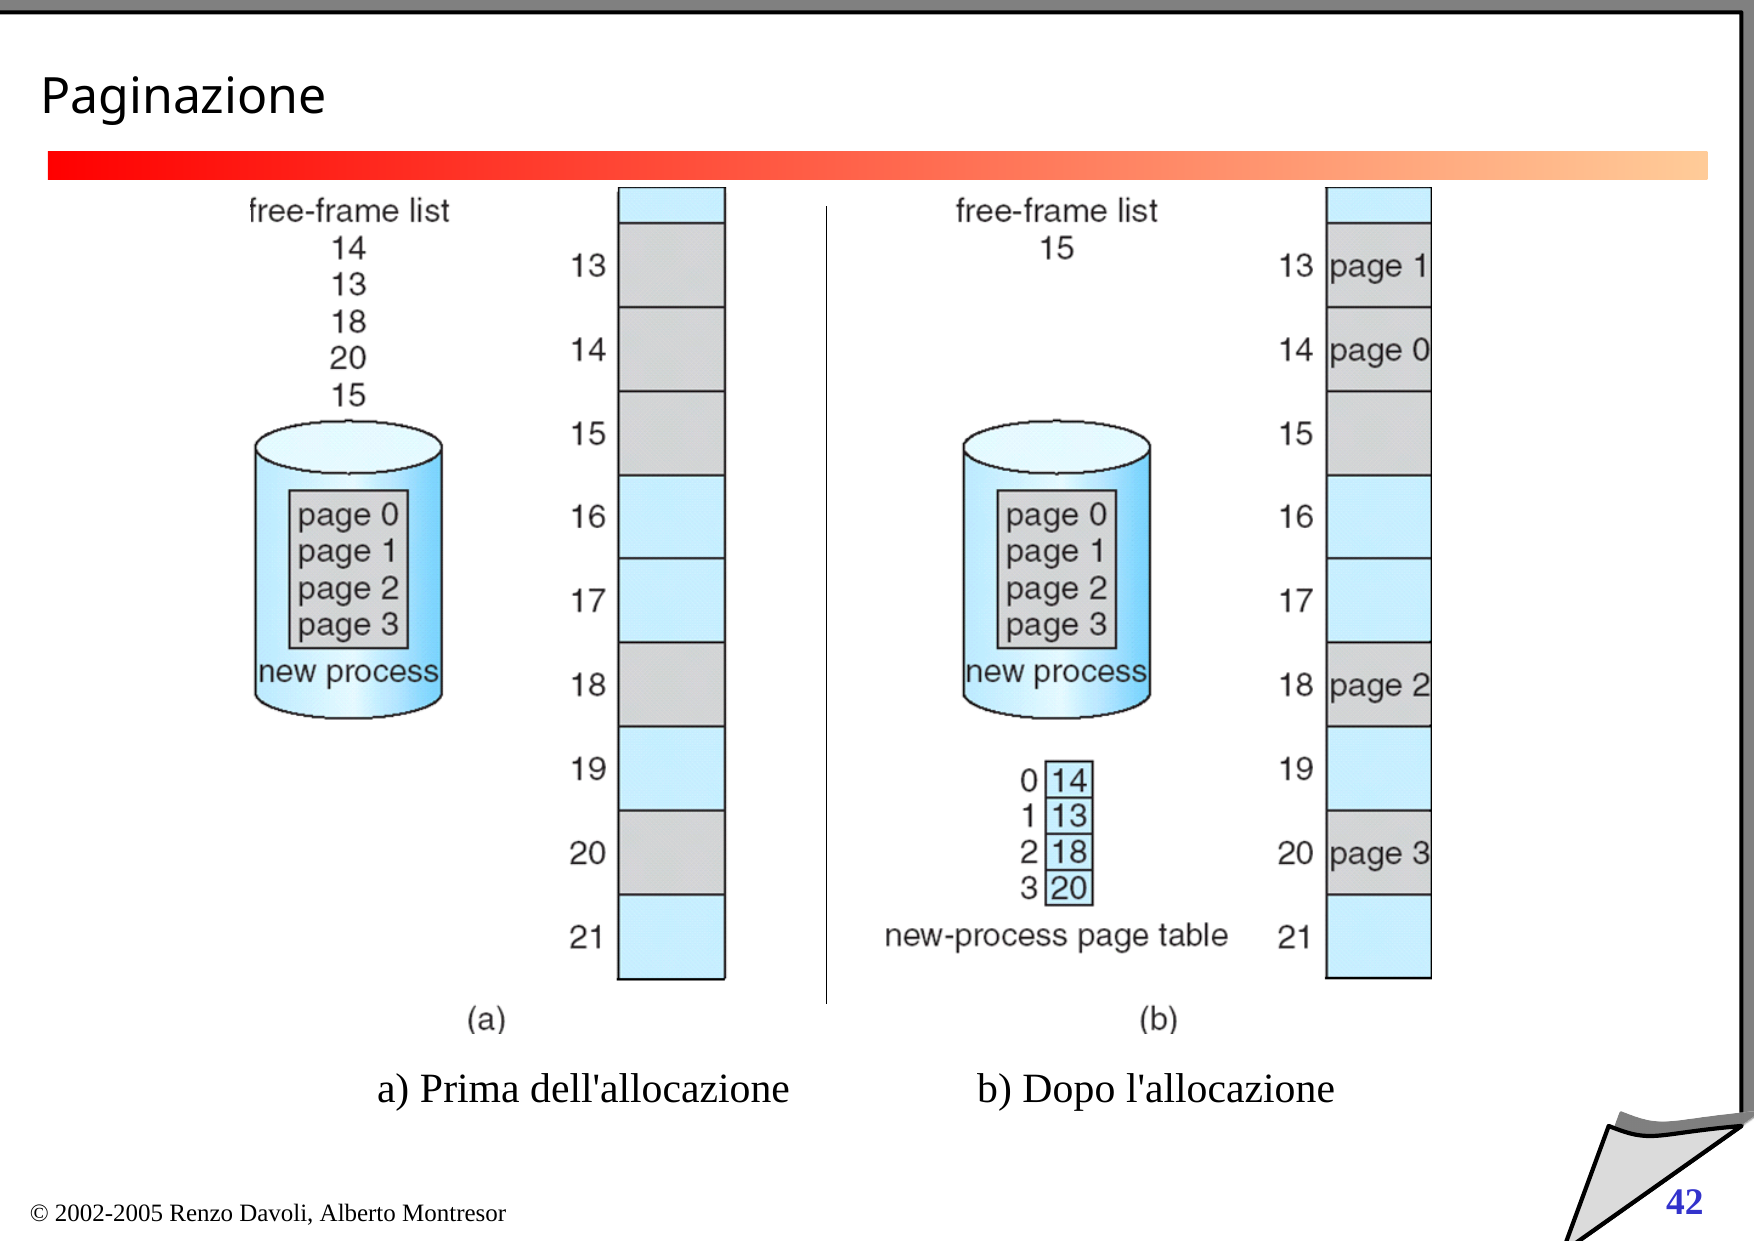

# Paginazione
a) Prima dell'allocazione		b) Dopo l'allocazione